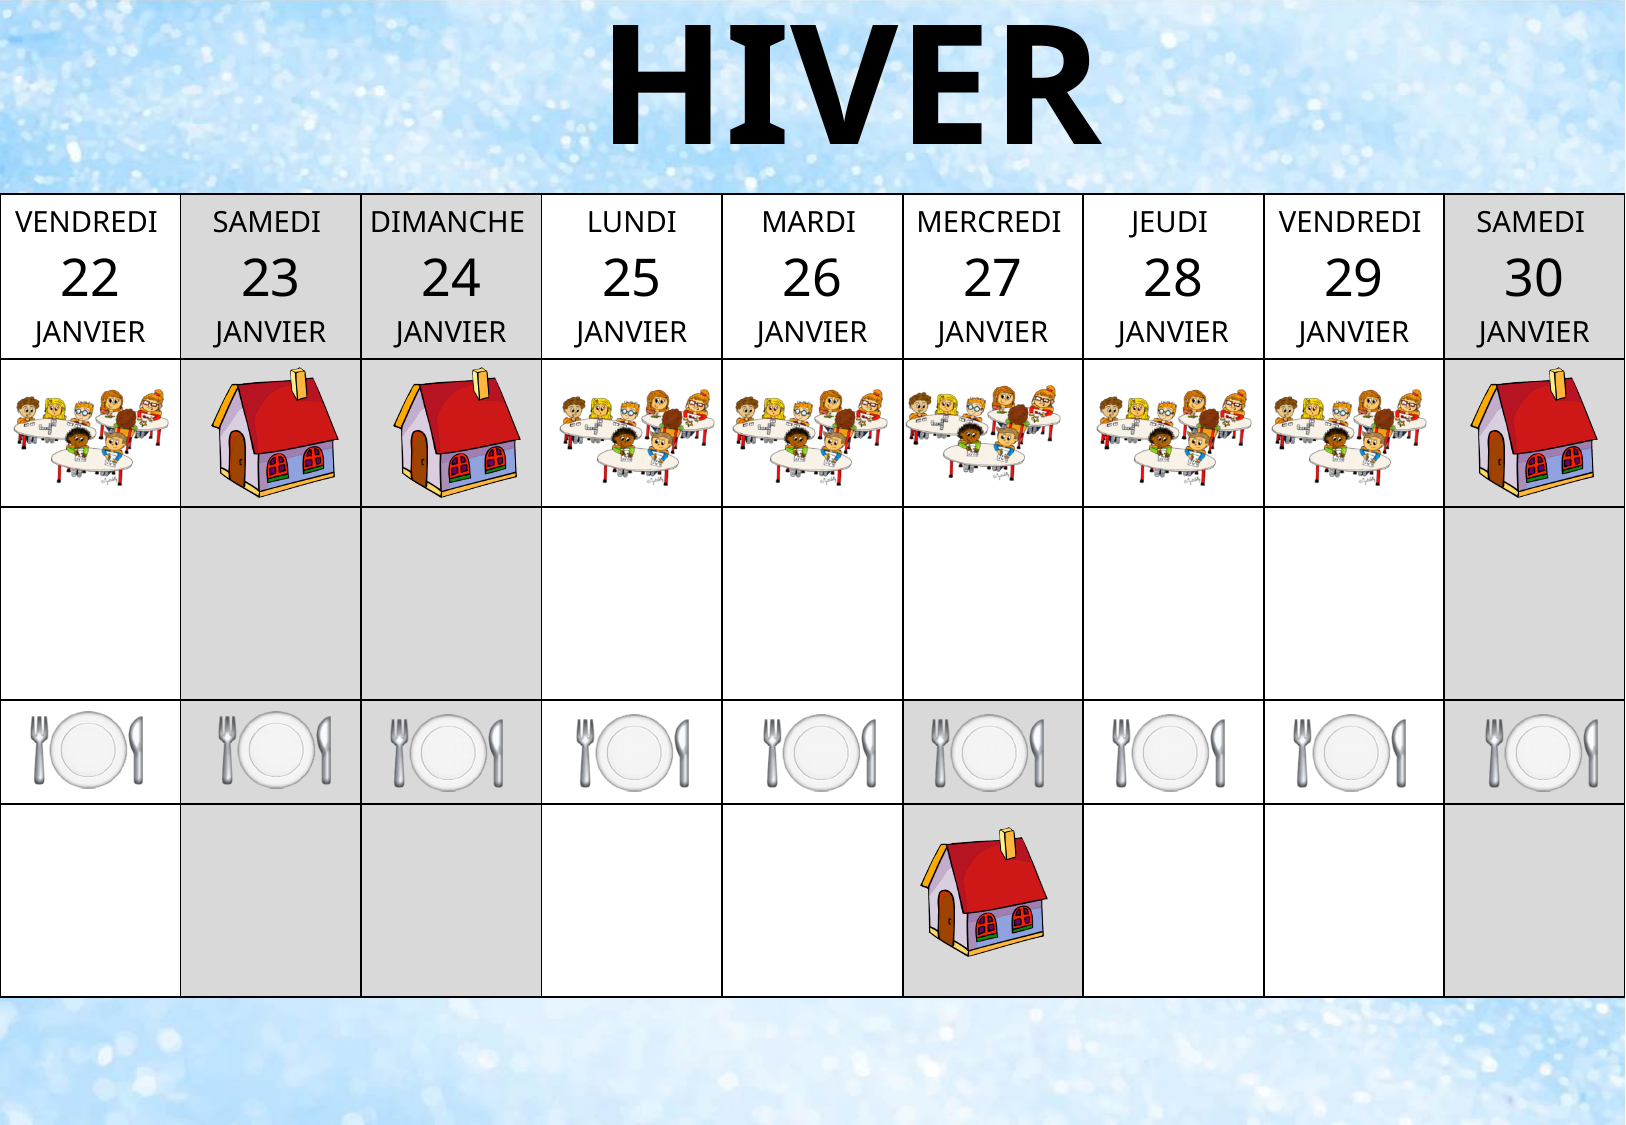

HIVER
| VENDREDI 22 JANVIER | SAMEDI 23 JANVIER | DIMANCHE 24 JANVIER | LUNDI 25 JANVIER | MARDI 26 JANVIER | MERCREDI 27 JANVIER | JEUDI 28 JANVIER | VENDREDI 29 JANVIER | SAMEDI 30 JANVIER |
| --- | --- | --- | --- | --- | --- | --- | --- | --- |
| | | | | | | | | |
| | | | | | | | | |
| | | | | | | | | |
| | | | | | | | | |